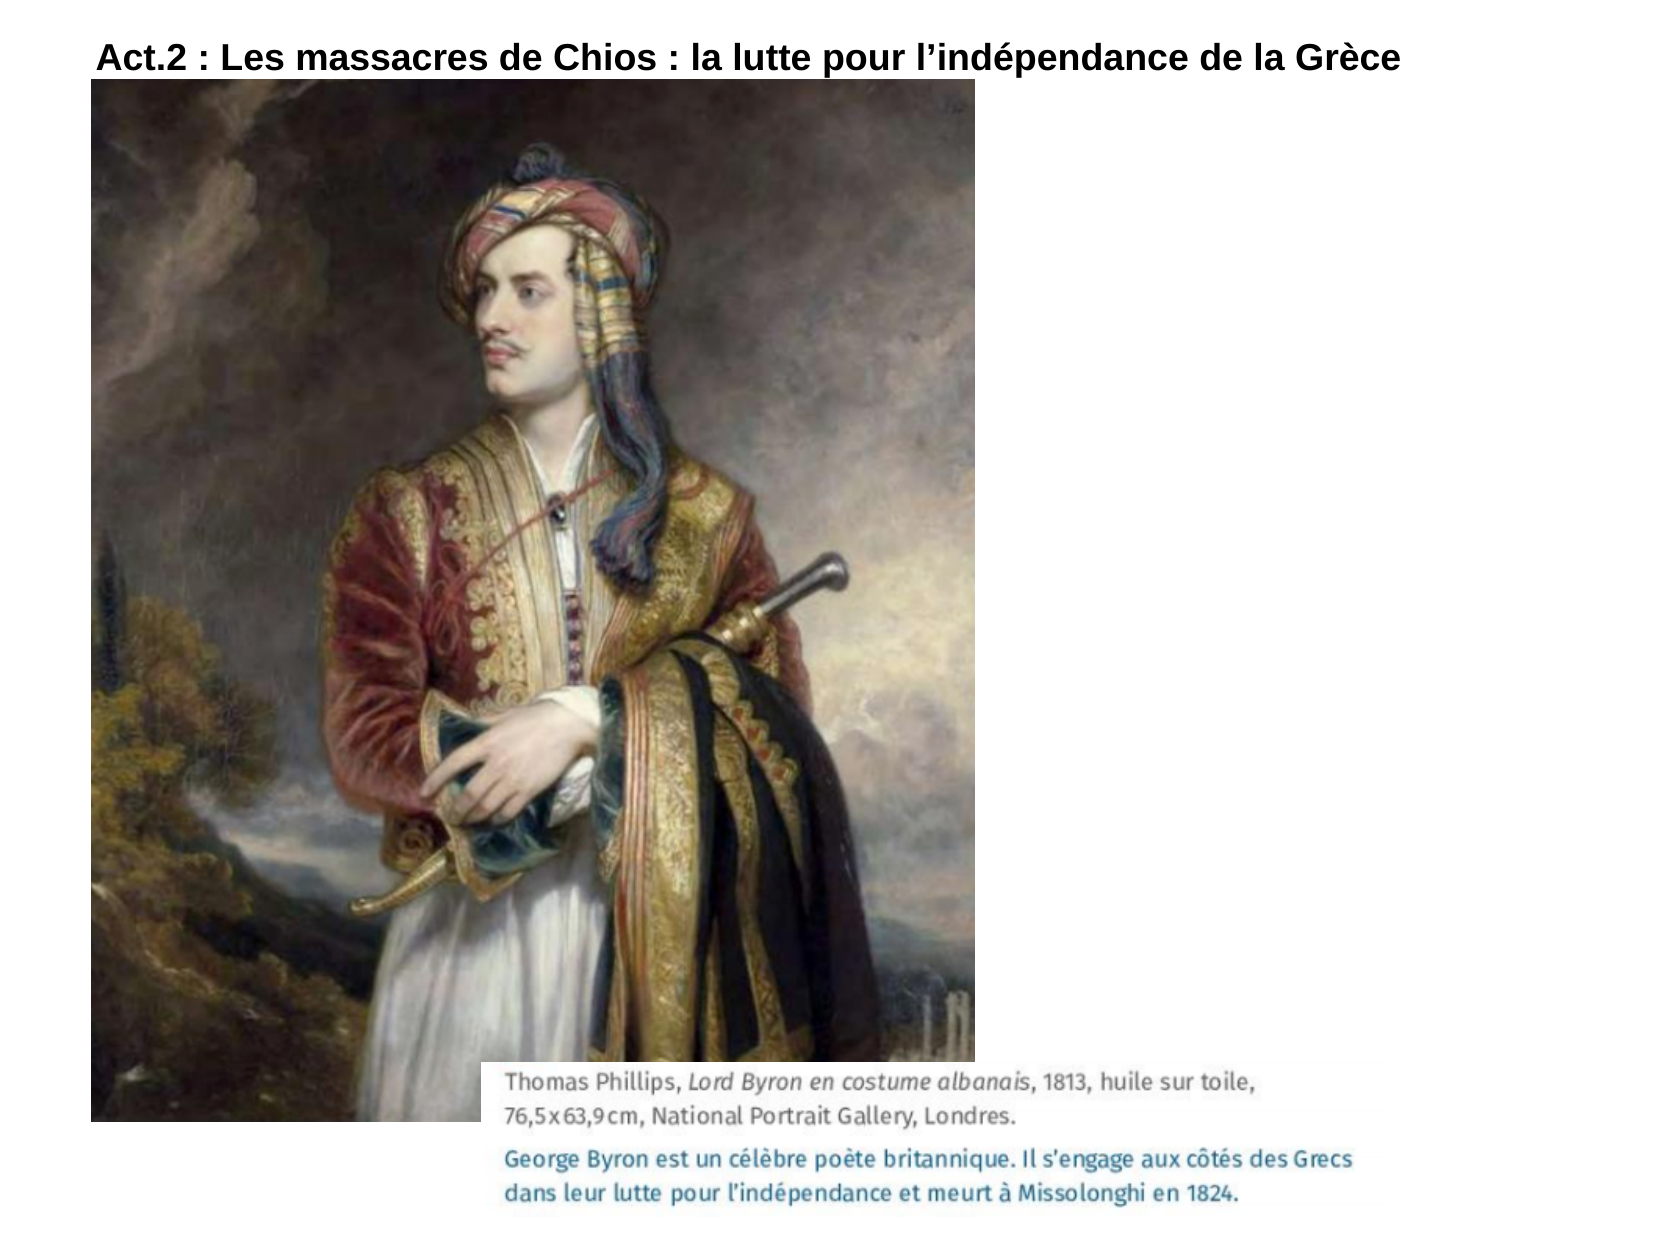

Act.2 : Les massacres de Chios : la lutte pour l’indépendance de la Grèce